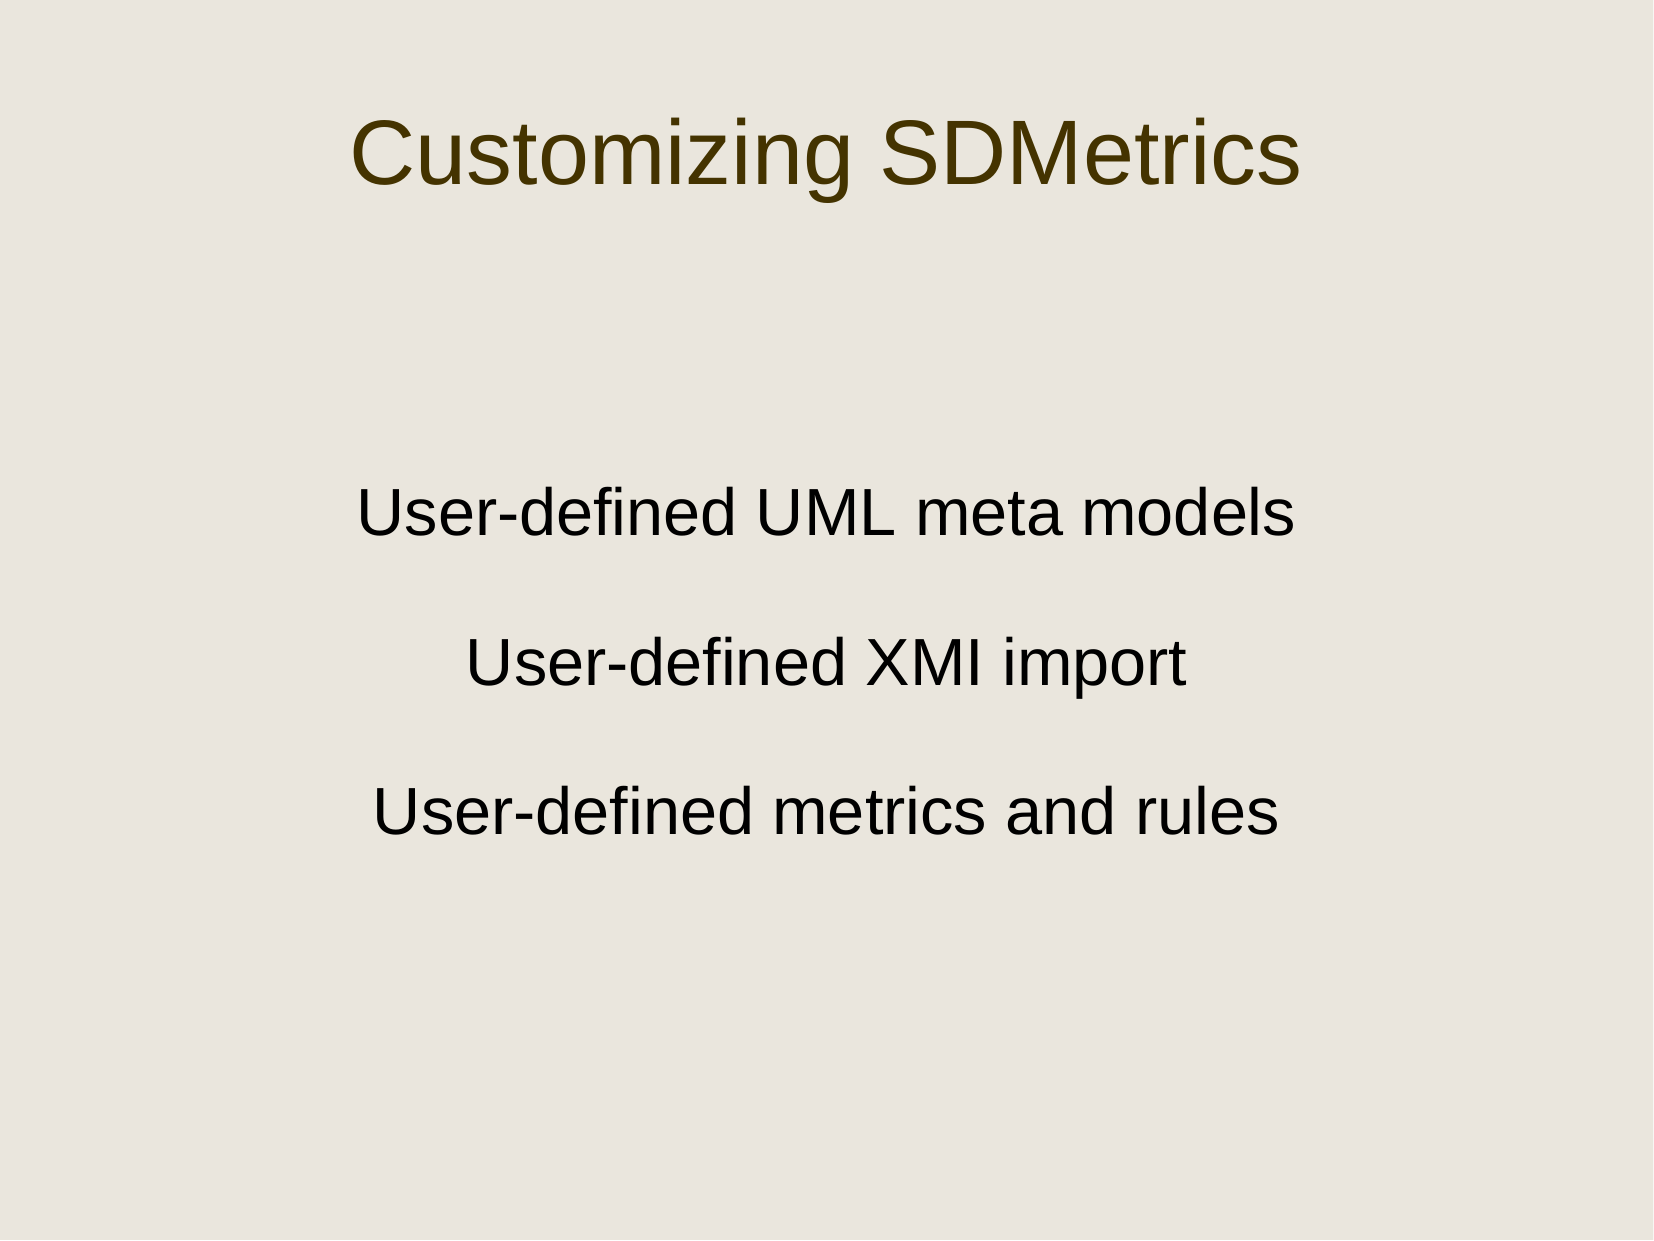

# Customizing SDMetrics
User-defined UML meta models
User-defined XMI import
User-defined metrics and rules